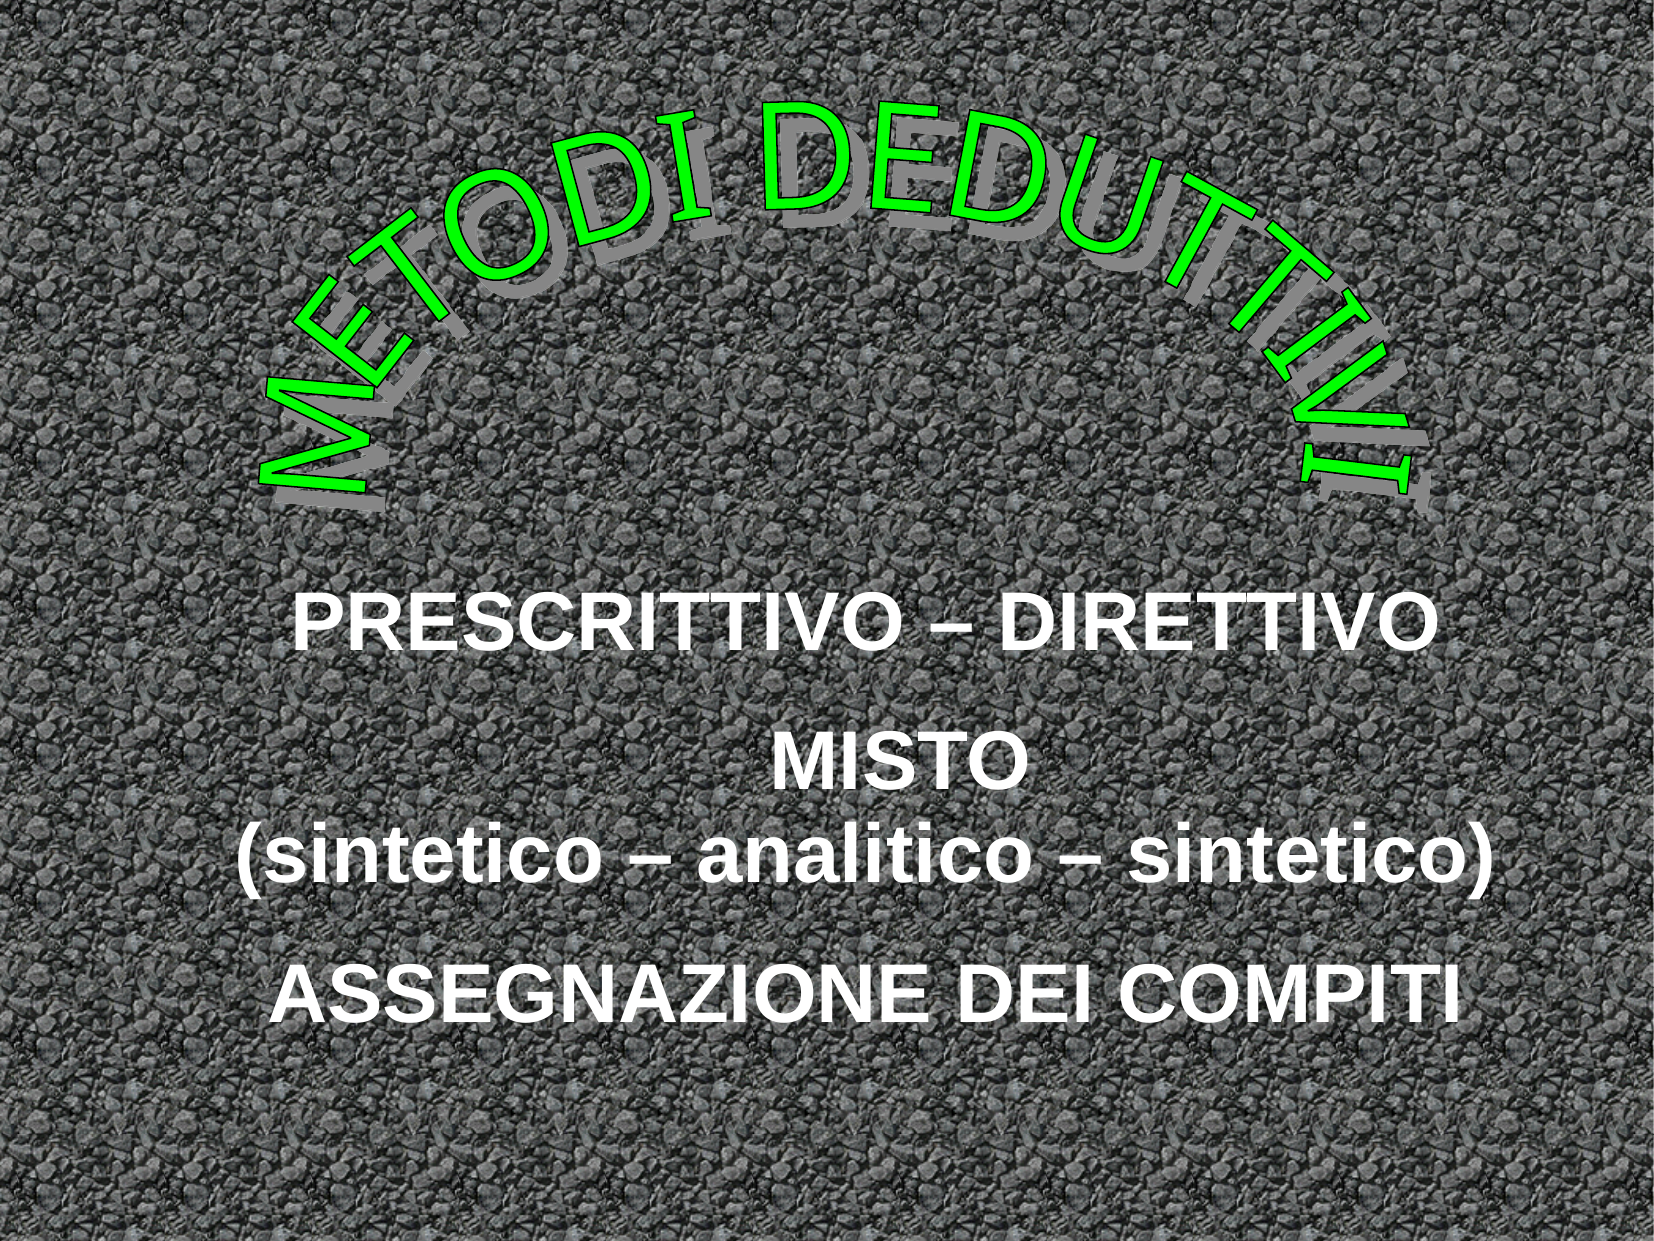

METODI DEDUTTIVI
PRESCRITTIVO – DIRETTIVO
 MISTO
(sintetico – analitico – sintetico)
ASSEGNAZIONE DEI COMPITI